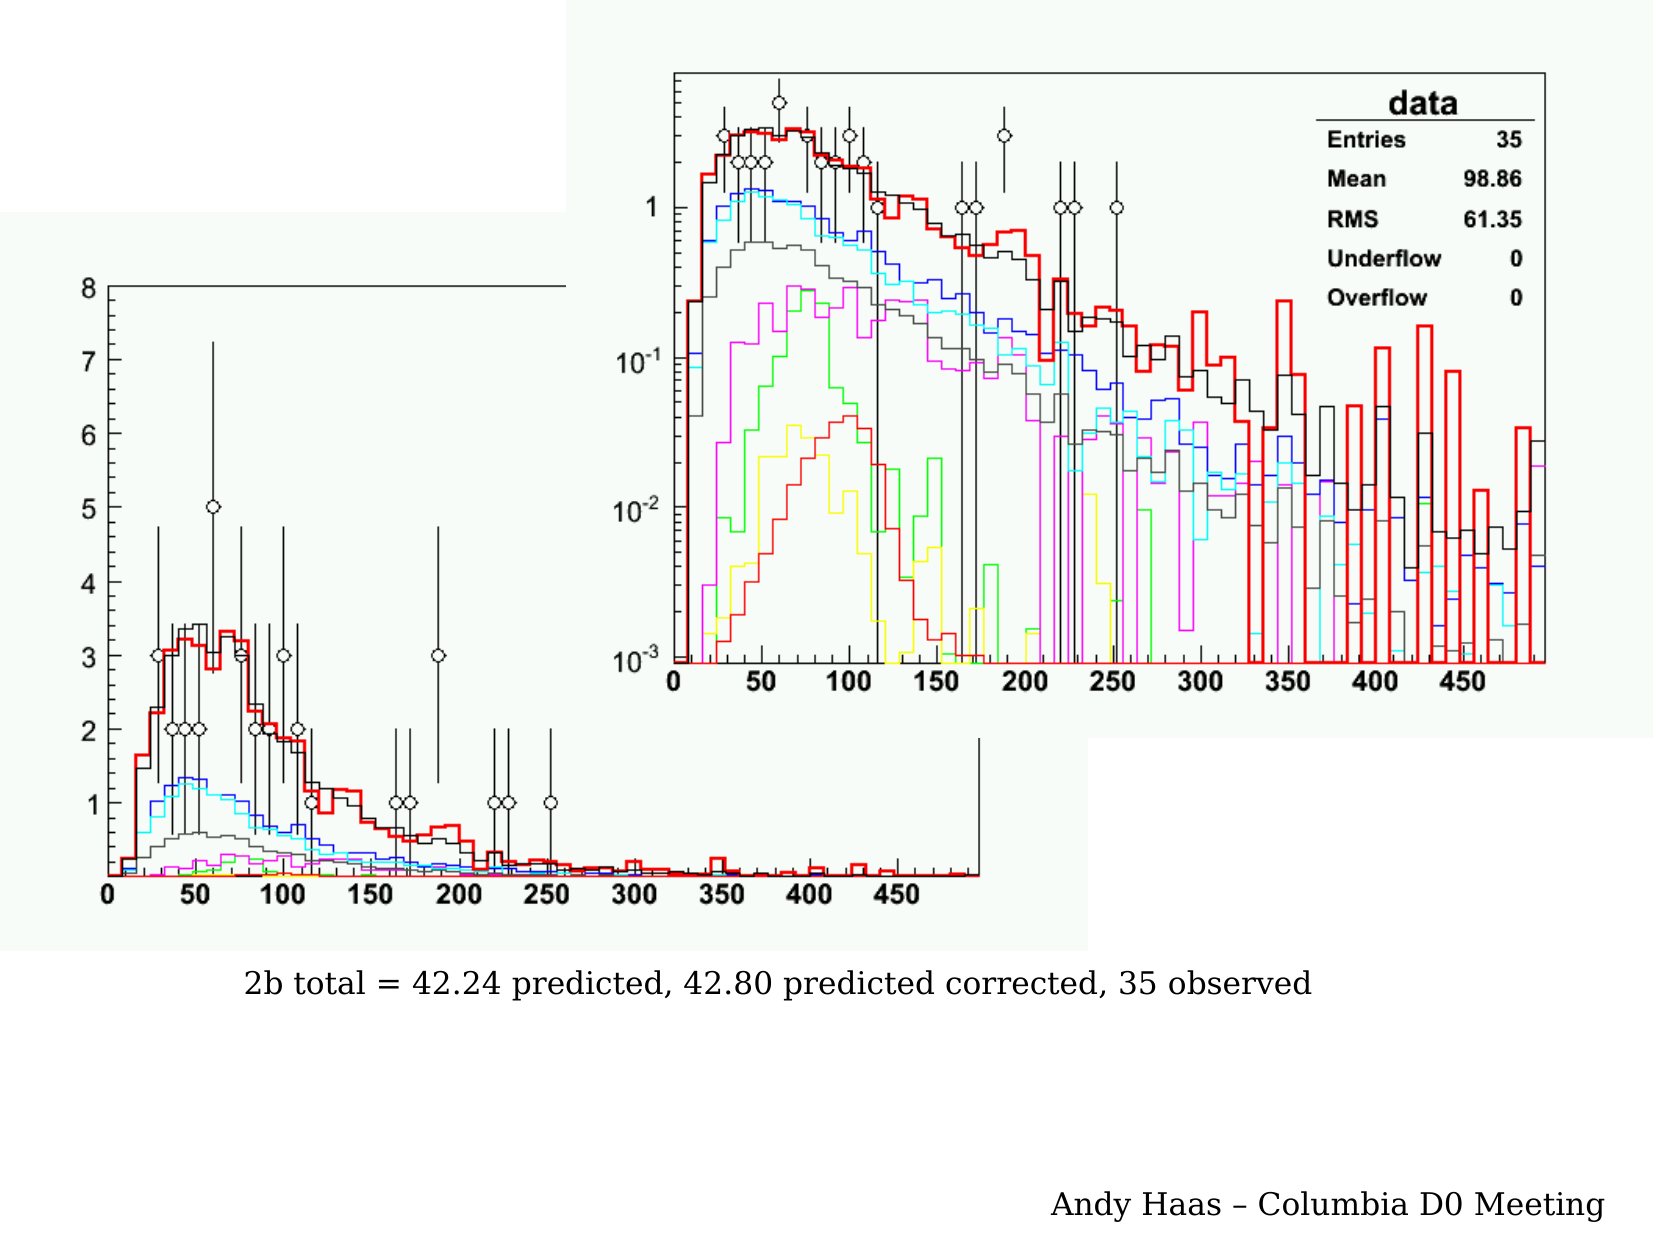

2b total = 42.24 predicted, 42.80 predicted corrected, 35 observed